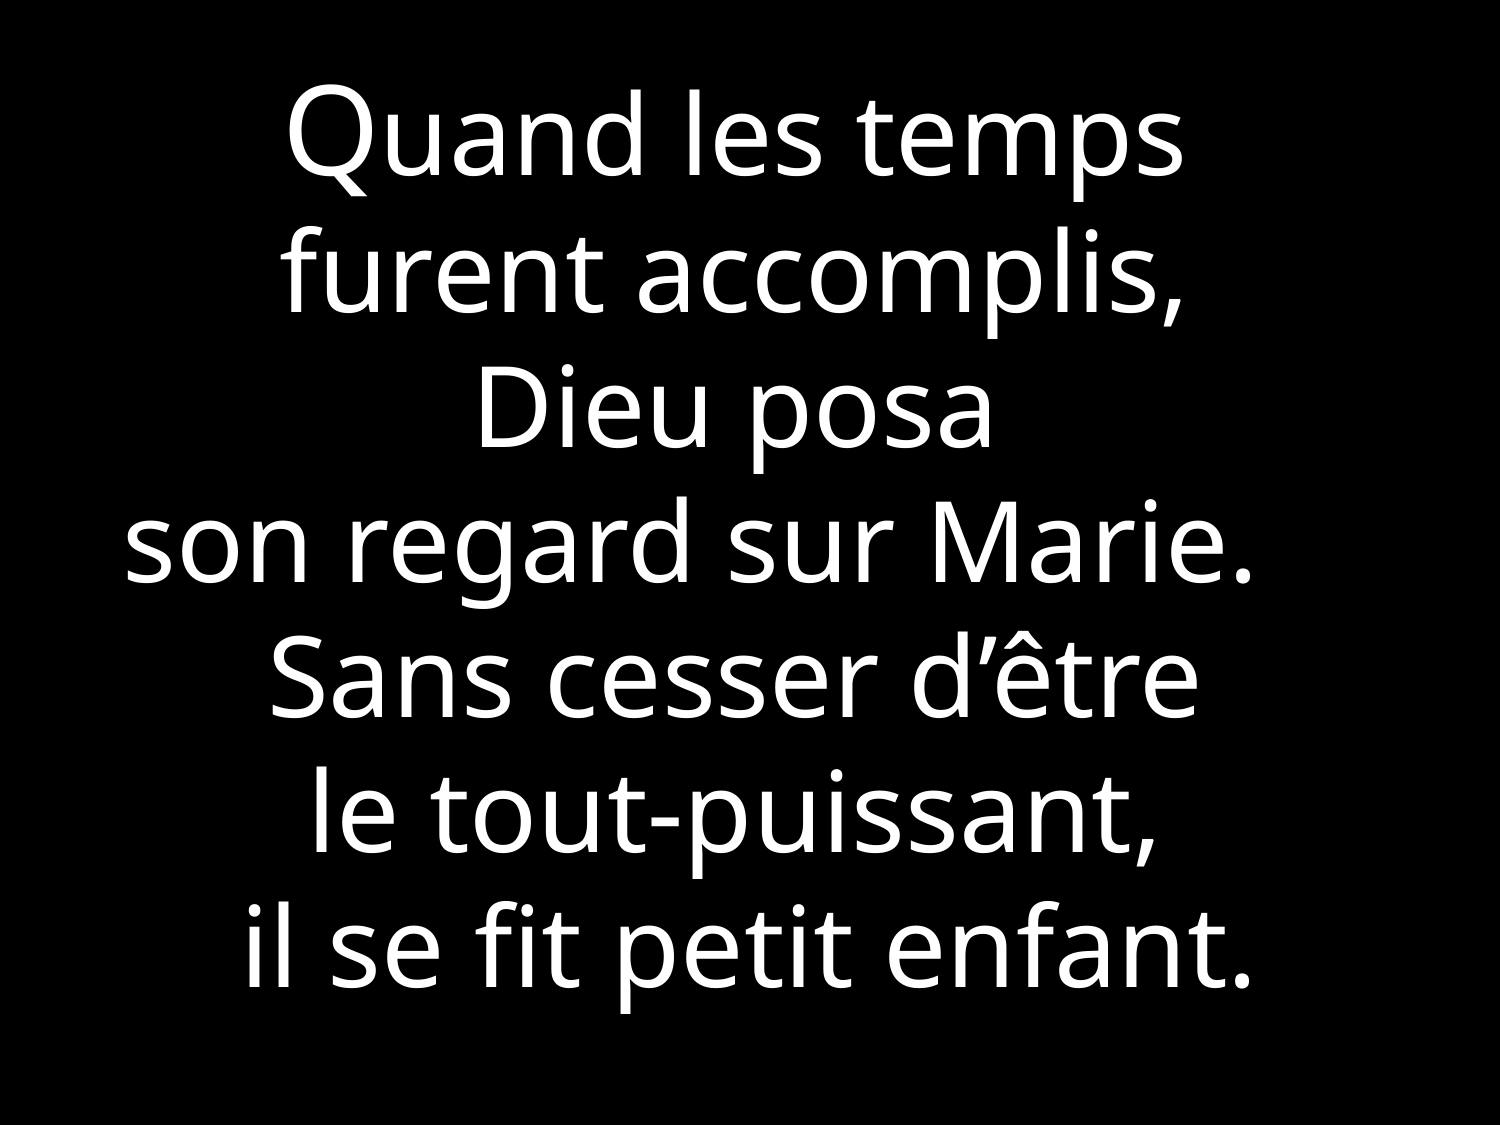

Quand les temps
furent accomplis,
Dieu posa
son regard sur Marie. Sans cesser d’être
le tout-puissant,
il se fit petit enfant.
#